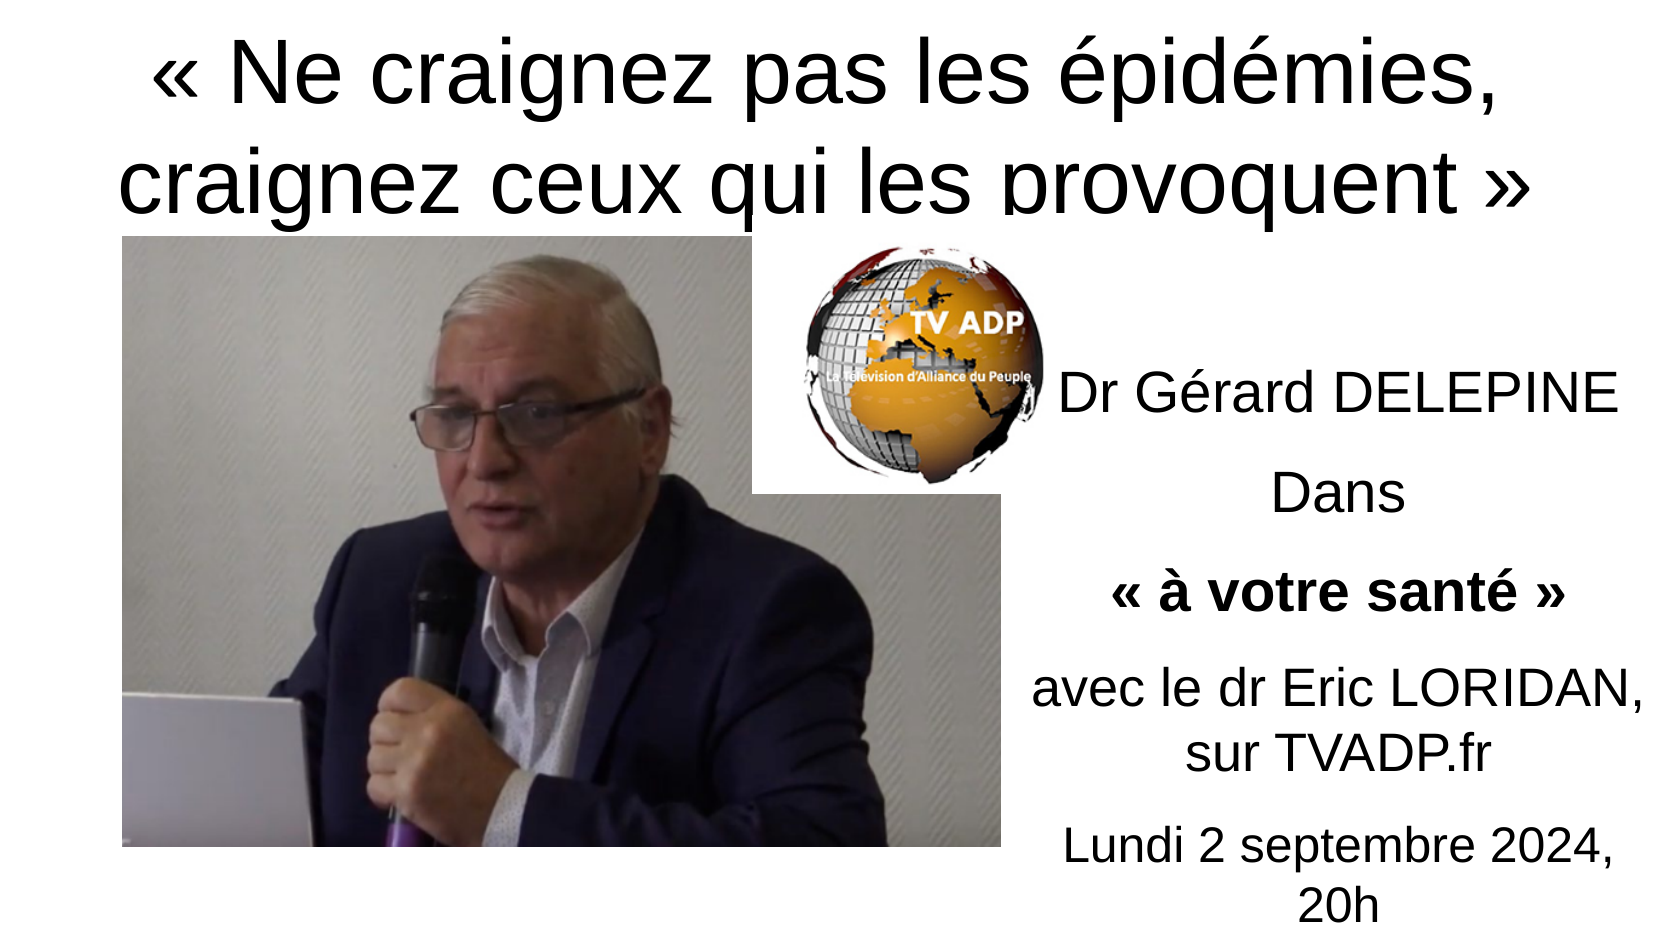

# « Ne craignez pas les épidémies, craignez ceux qui les provoquent »
Dr Gérard DELEPINE
Dans
« à votre santé »
avec le dr Eric LORIDAN, sur TVADP.fr
Lundi 2 septembre 2024, 20h